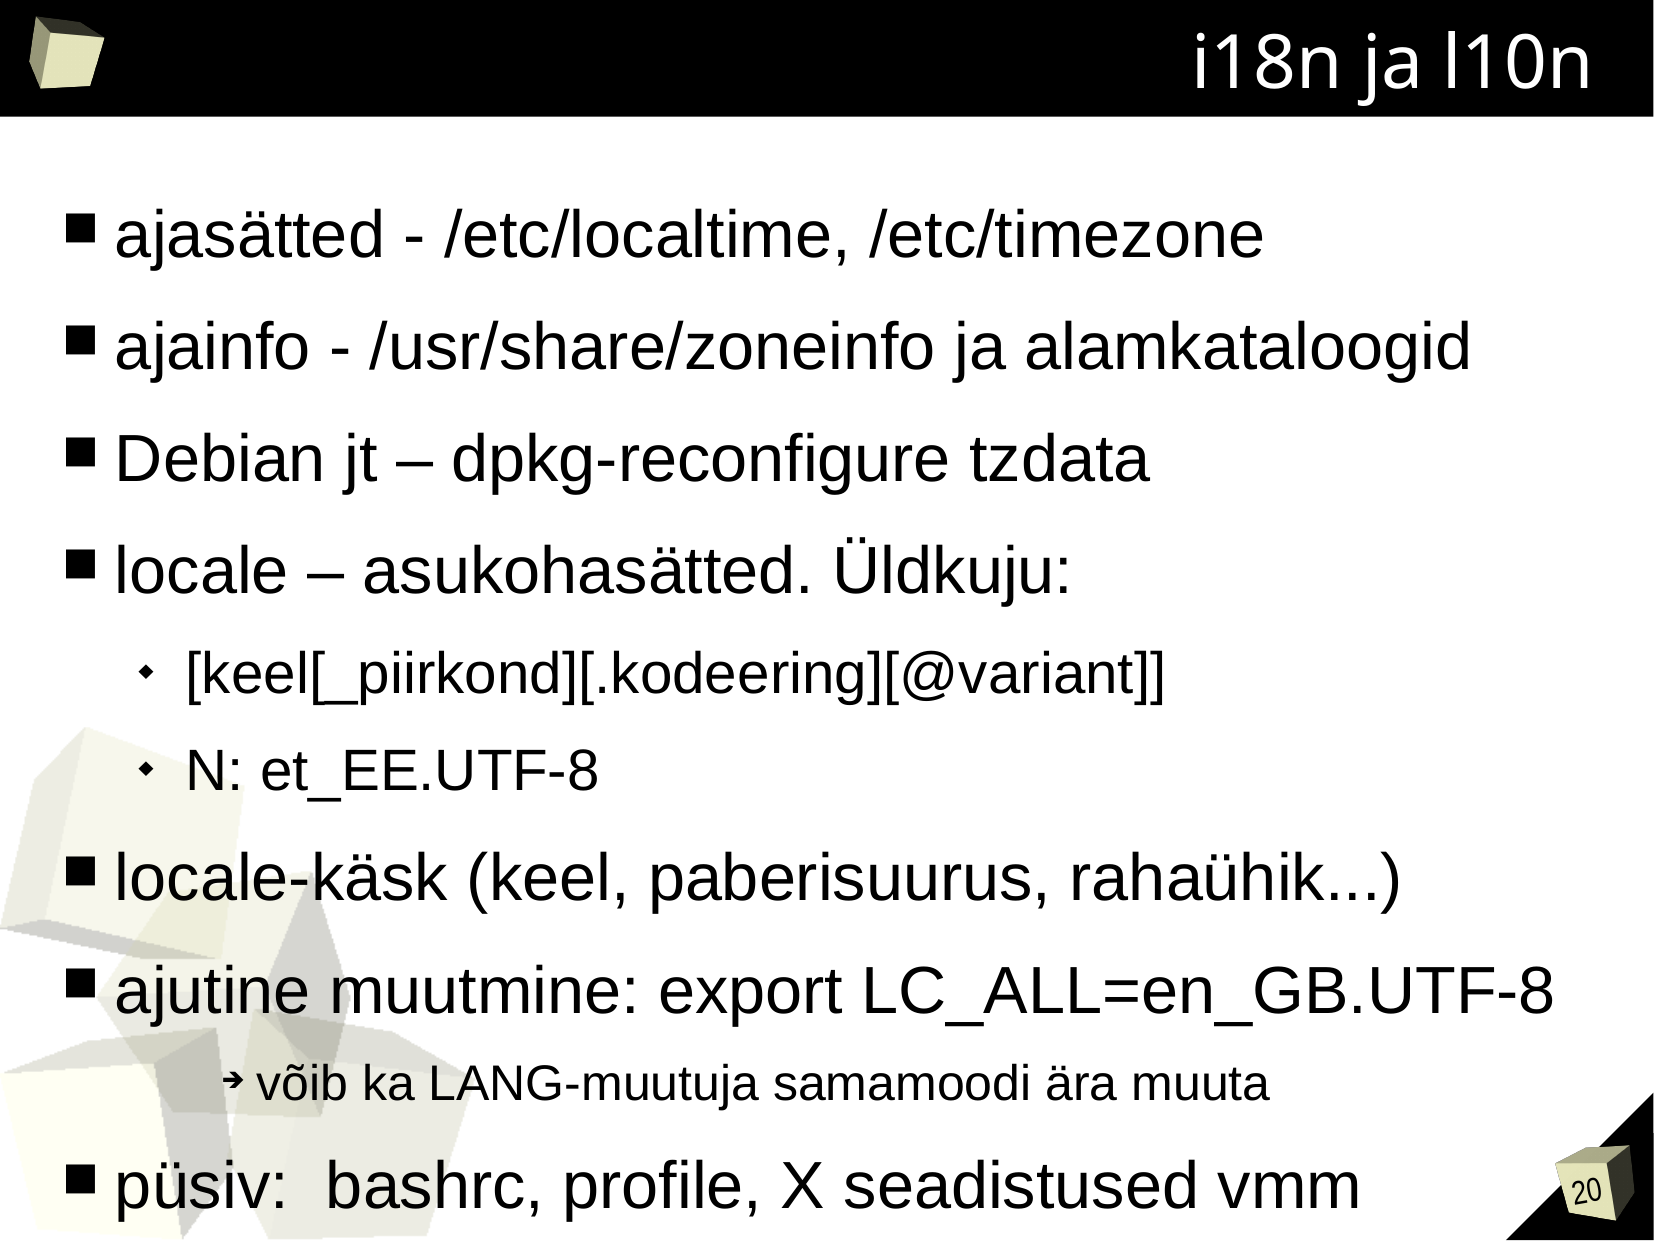

# i18n ja l10n
ajasätted - /etc/localtime, /etc/timezone
ajainfo - /usr/share/zoneinfo ja alamkataloogid
Debian jt – dpkg-reconfigure tzdata
locale – asukohasätted. Üldkuju:
[keel[_piirkond][.kodeering][@variant]]
N: et_EE.UTF-8
locale-käsk (keel, paberisuurus, rahaühik...)
ajutine muutmine: export LC_ALL=en_GB.UTF-8
võib ka LANG-muutuja samamoodi ära muuta
püsiv: bashrc, profile, X seadistused vmm